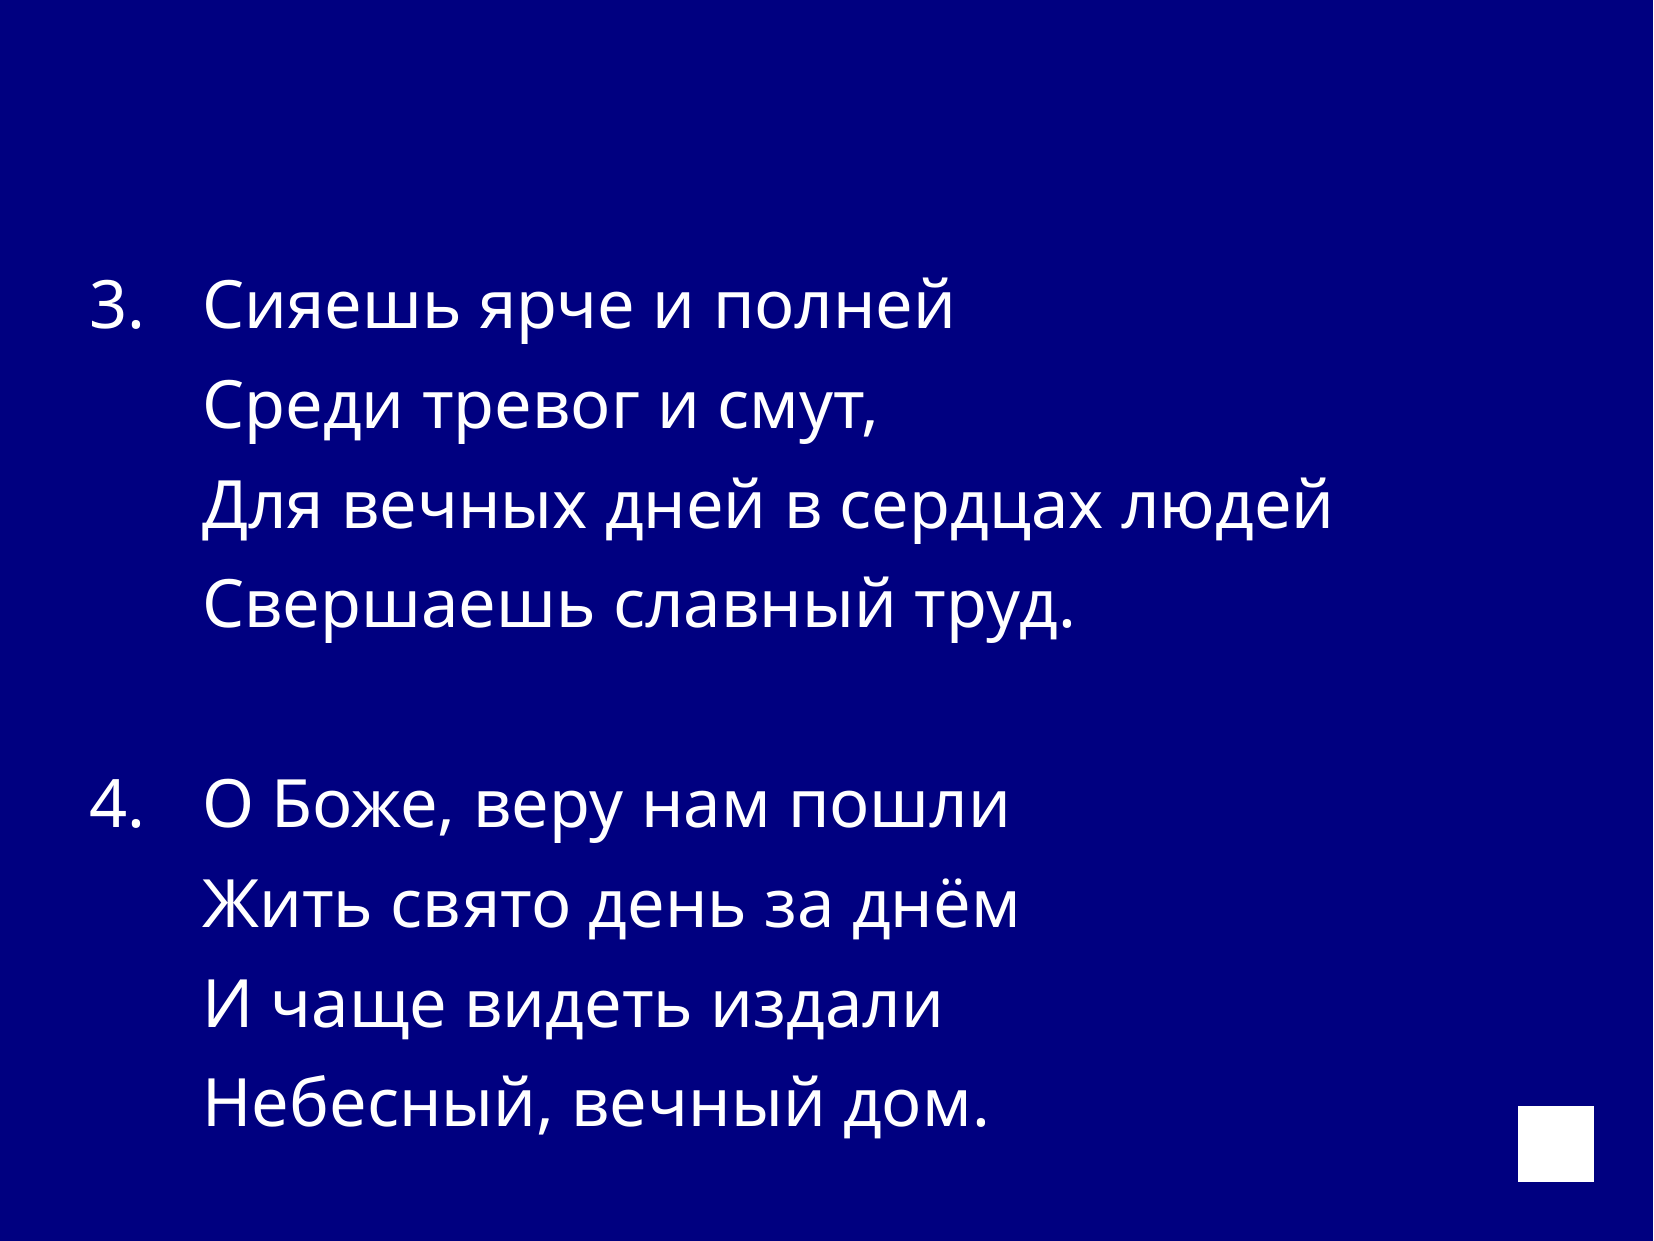

3.	Сияешь ярче и полней
	Среди тревог и смут,
	Для вечных дней в сердцах людей
	Свершаешь славный труд.
4.	О Боже, веру нам пошли
	Жить свято день за днём
	И чаще видеть издали
	Небесный, вечный дом.